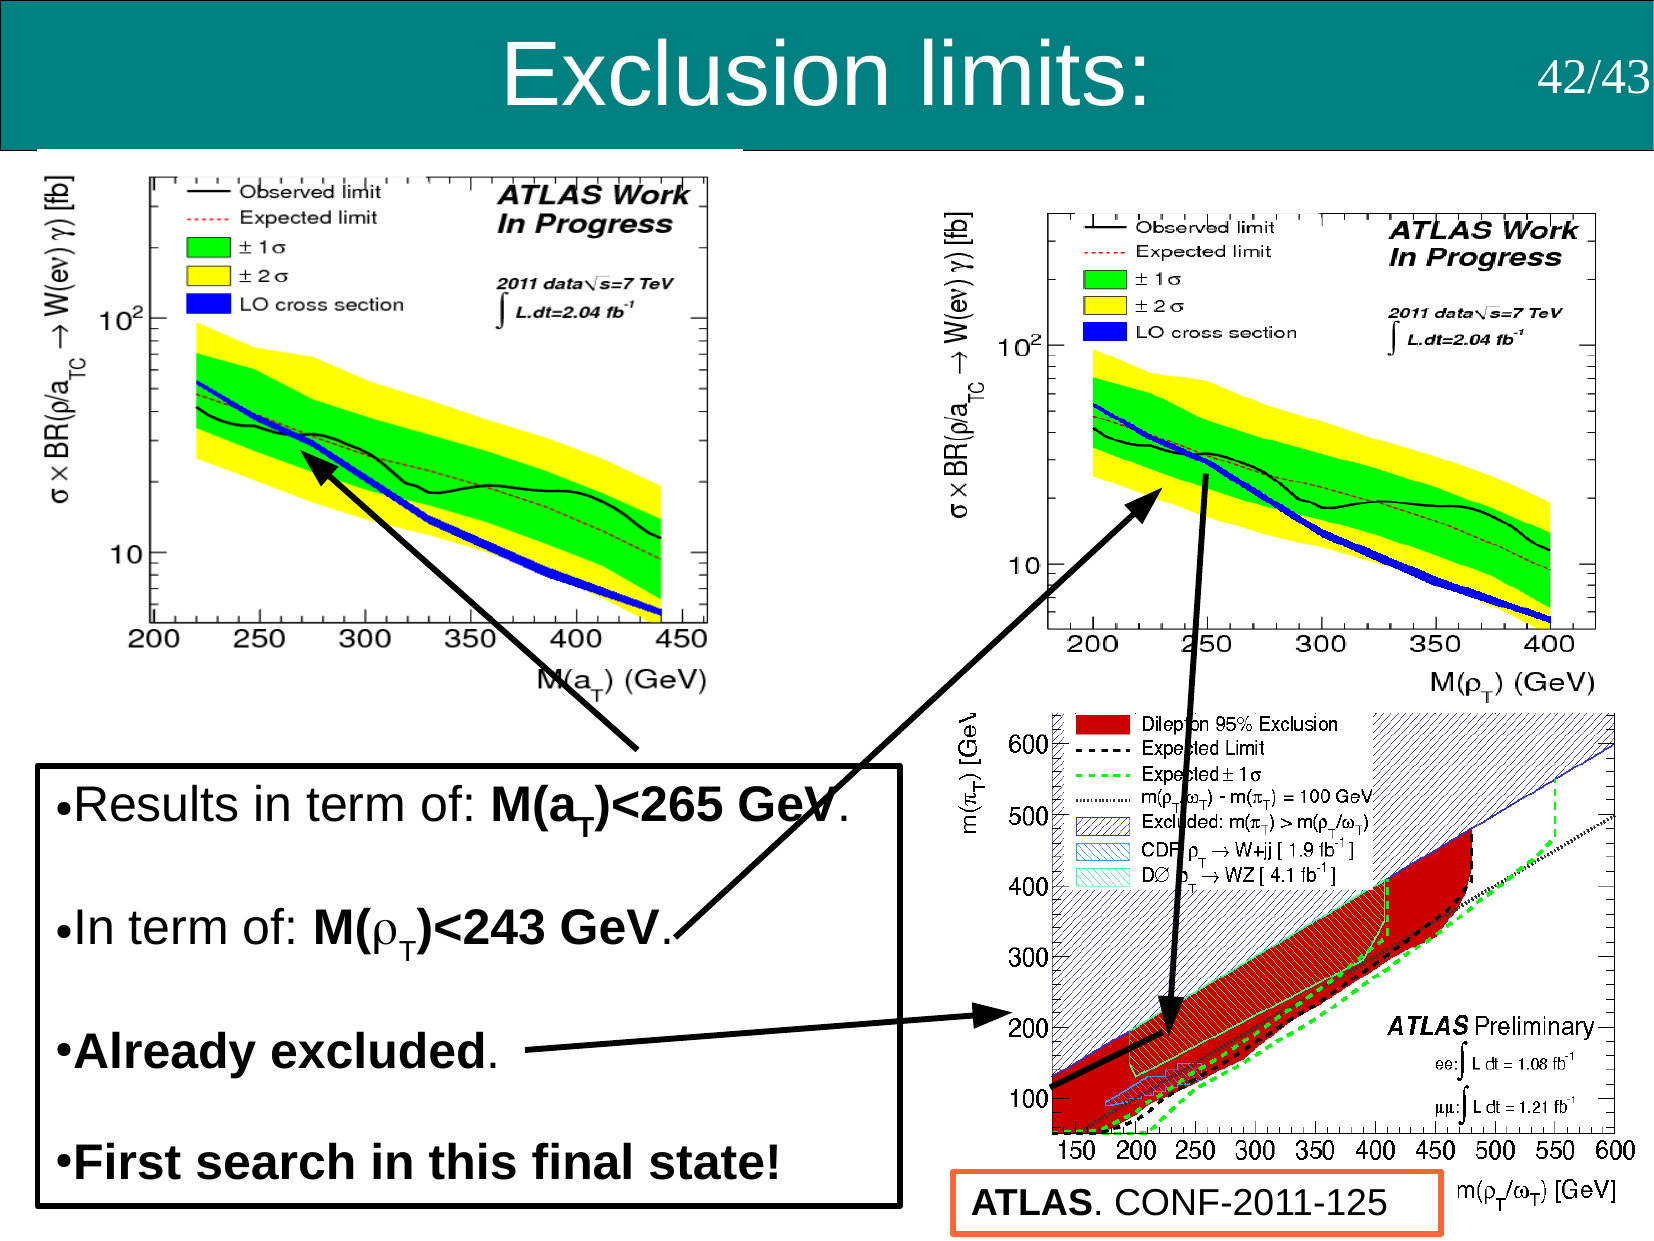

# Exclusion limits:
42
Results in term of: M(aT)<265 GeV.
In term of: M(rT)<243 GeV.
Already excluded.
First search in this final state!
ATLAS. CONF-2011-125